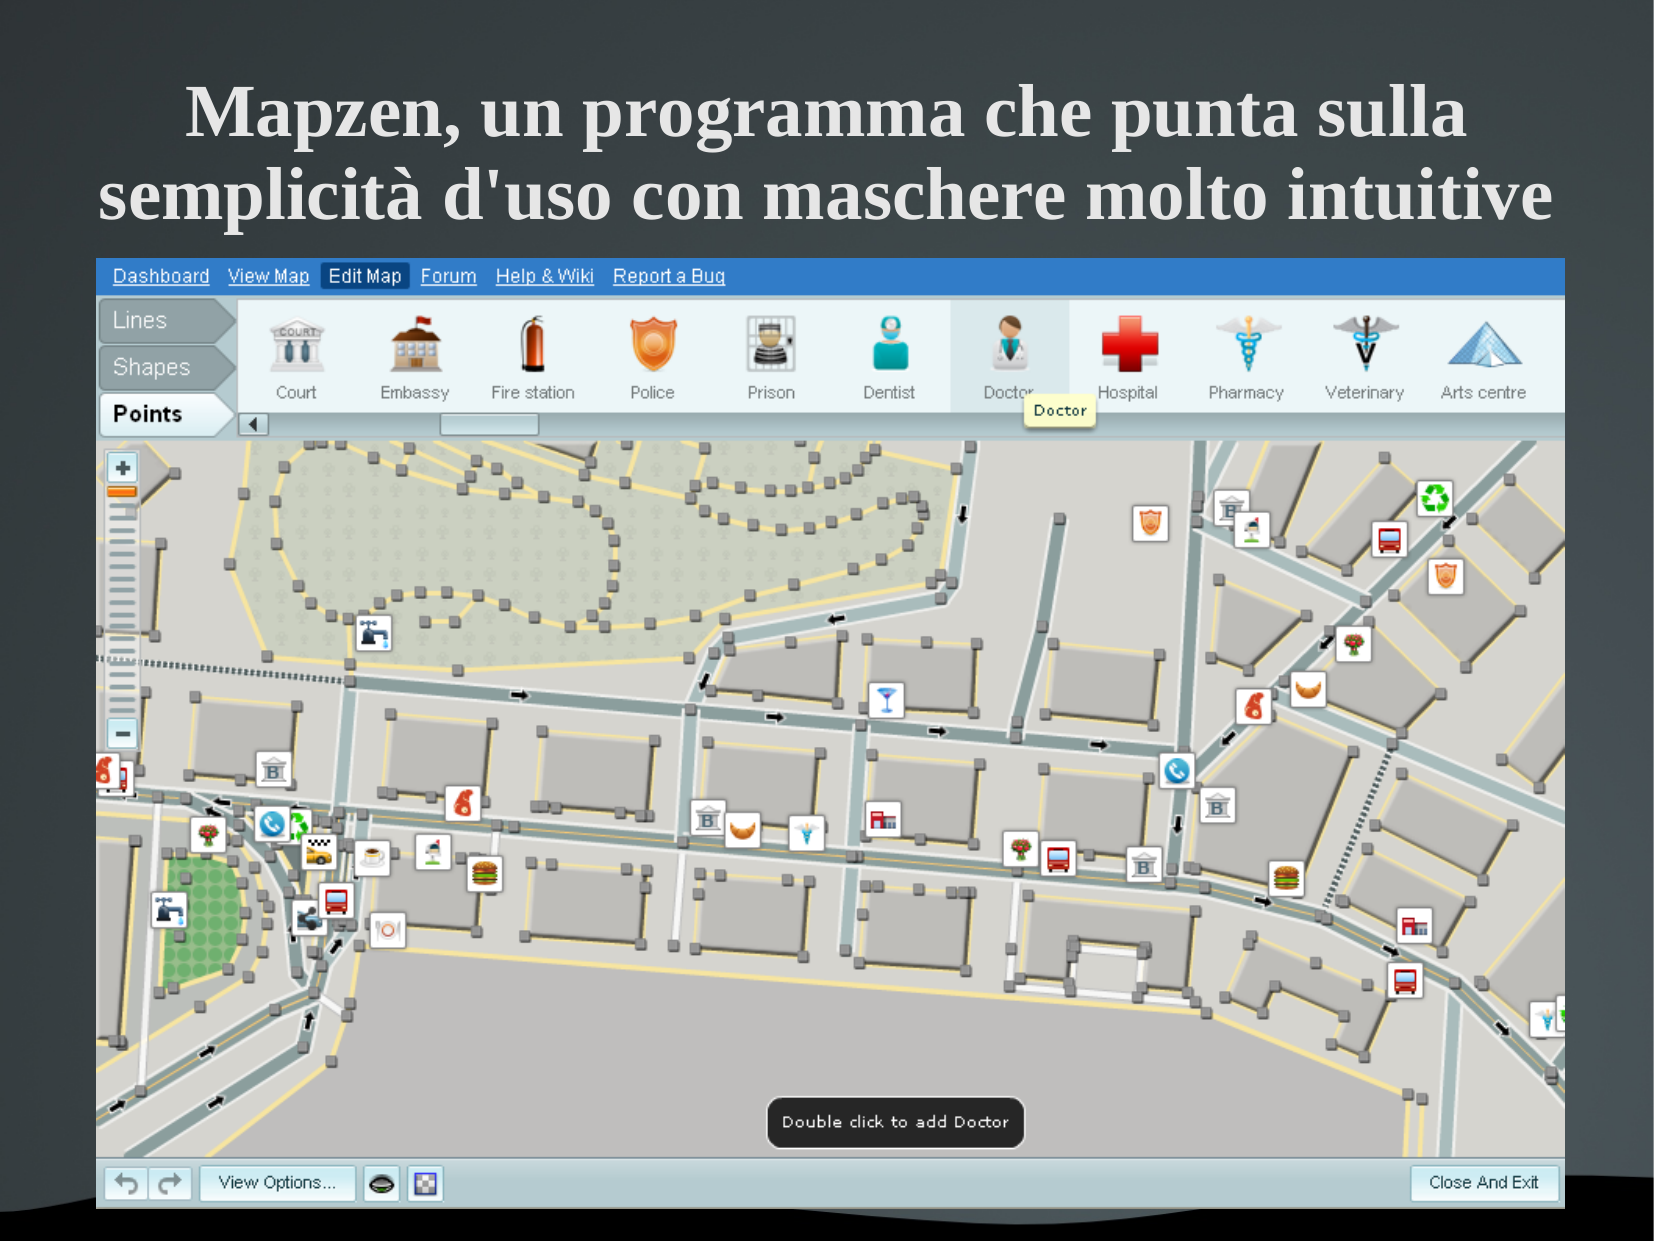

# Mapzen, un programma che punta sulla semplicità d'uso con maschere molto intuitive